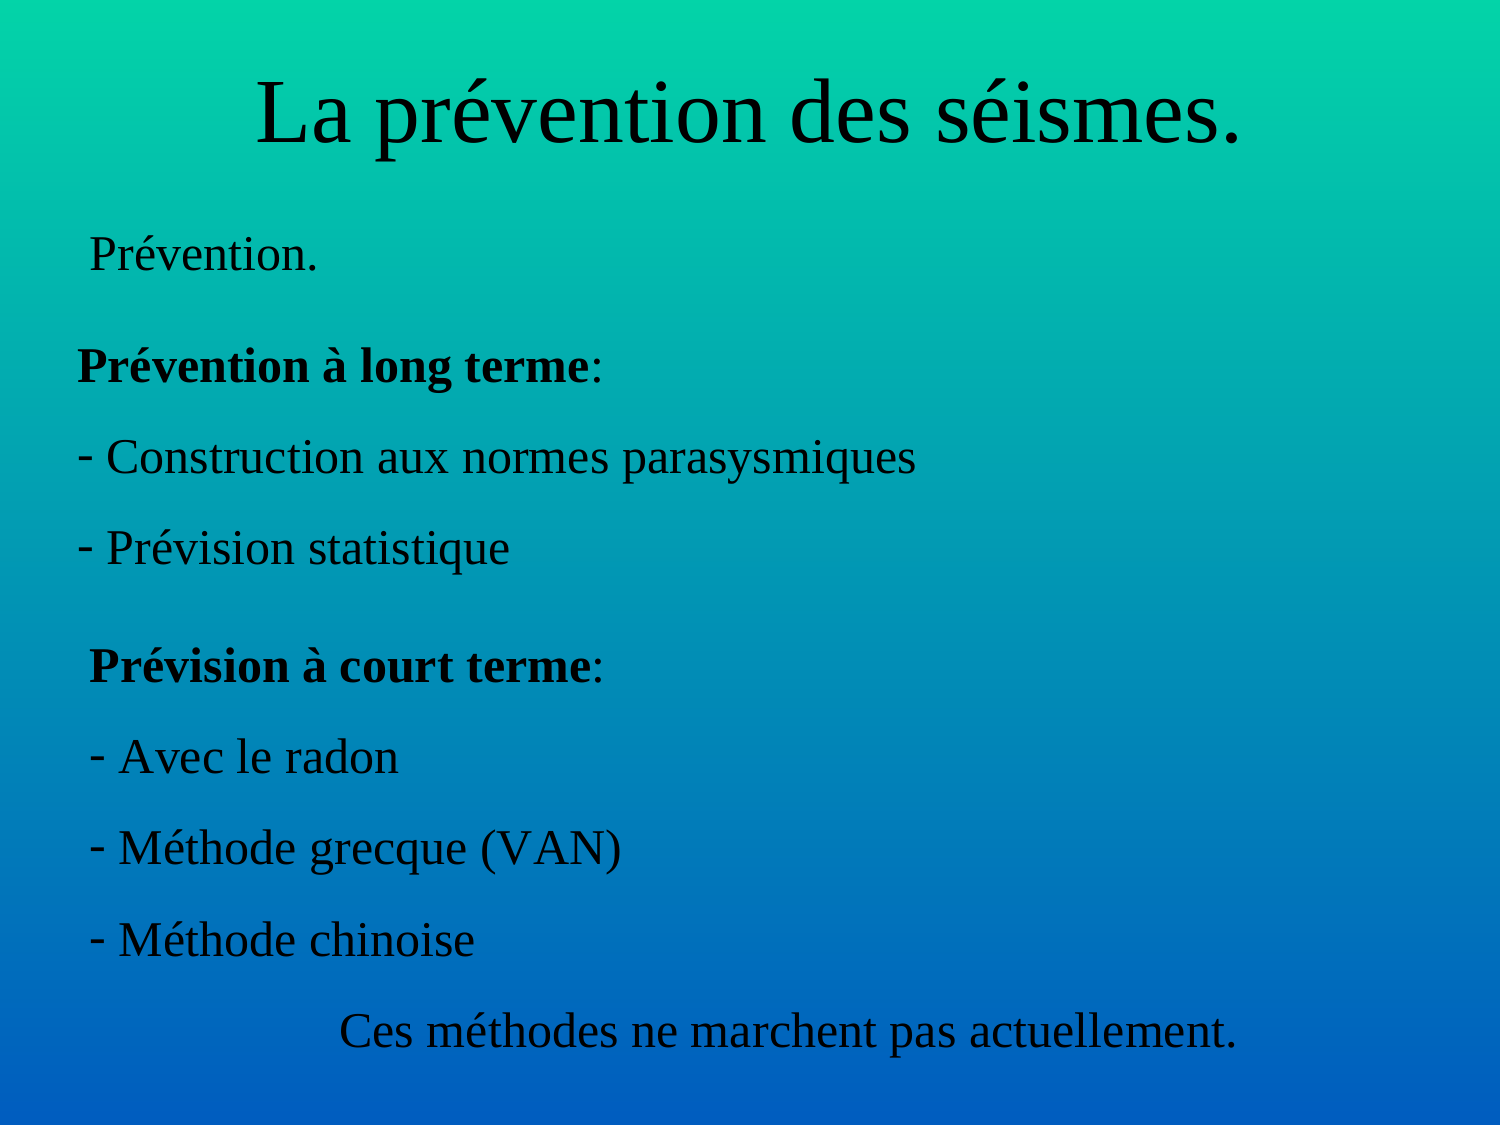

La prévention des séismes.
Prévention.
Prévention à long terme:
 Construction aux normes parasysmiques
 Prévision statistique
Prévision à court terme:
 Avec le radon
 Méthode grecque (VAN)
 Méthode chinoise
 Ces méthodes ne marchent pas actuellement.